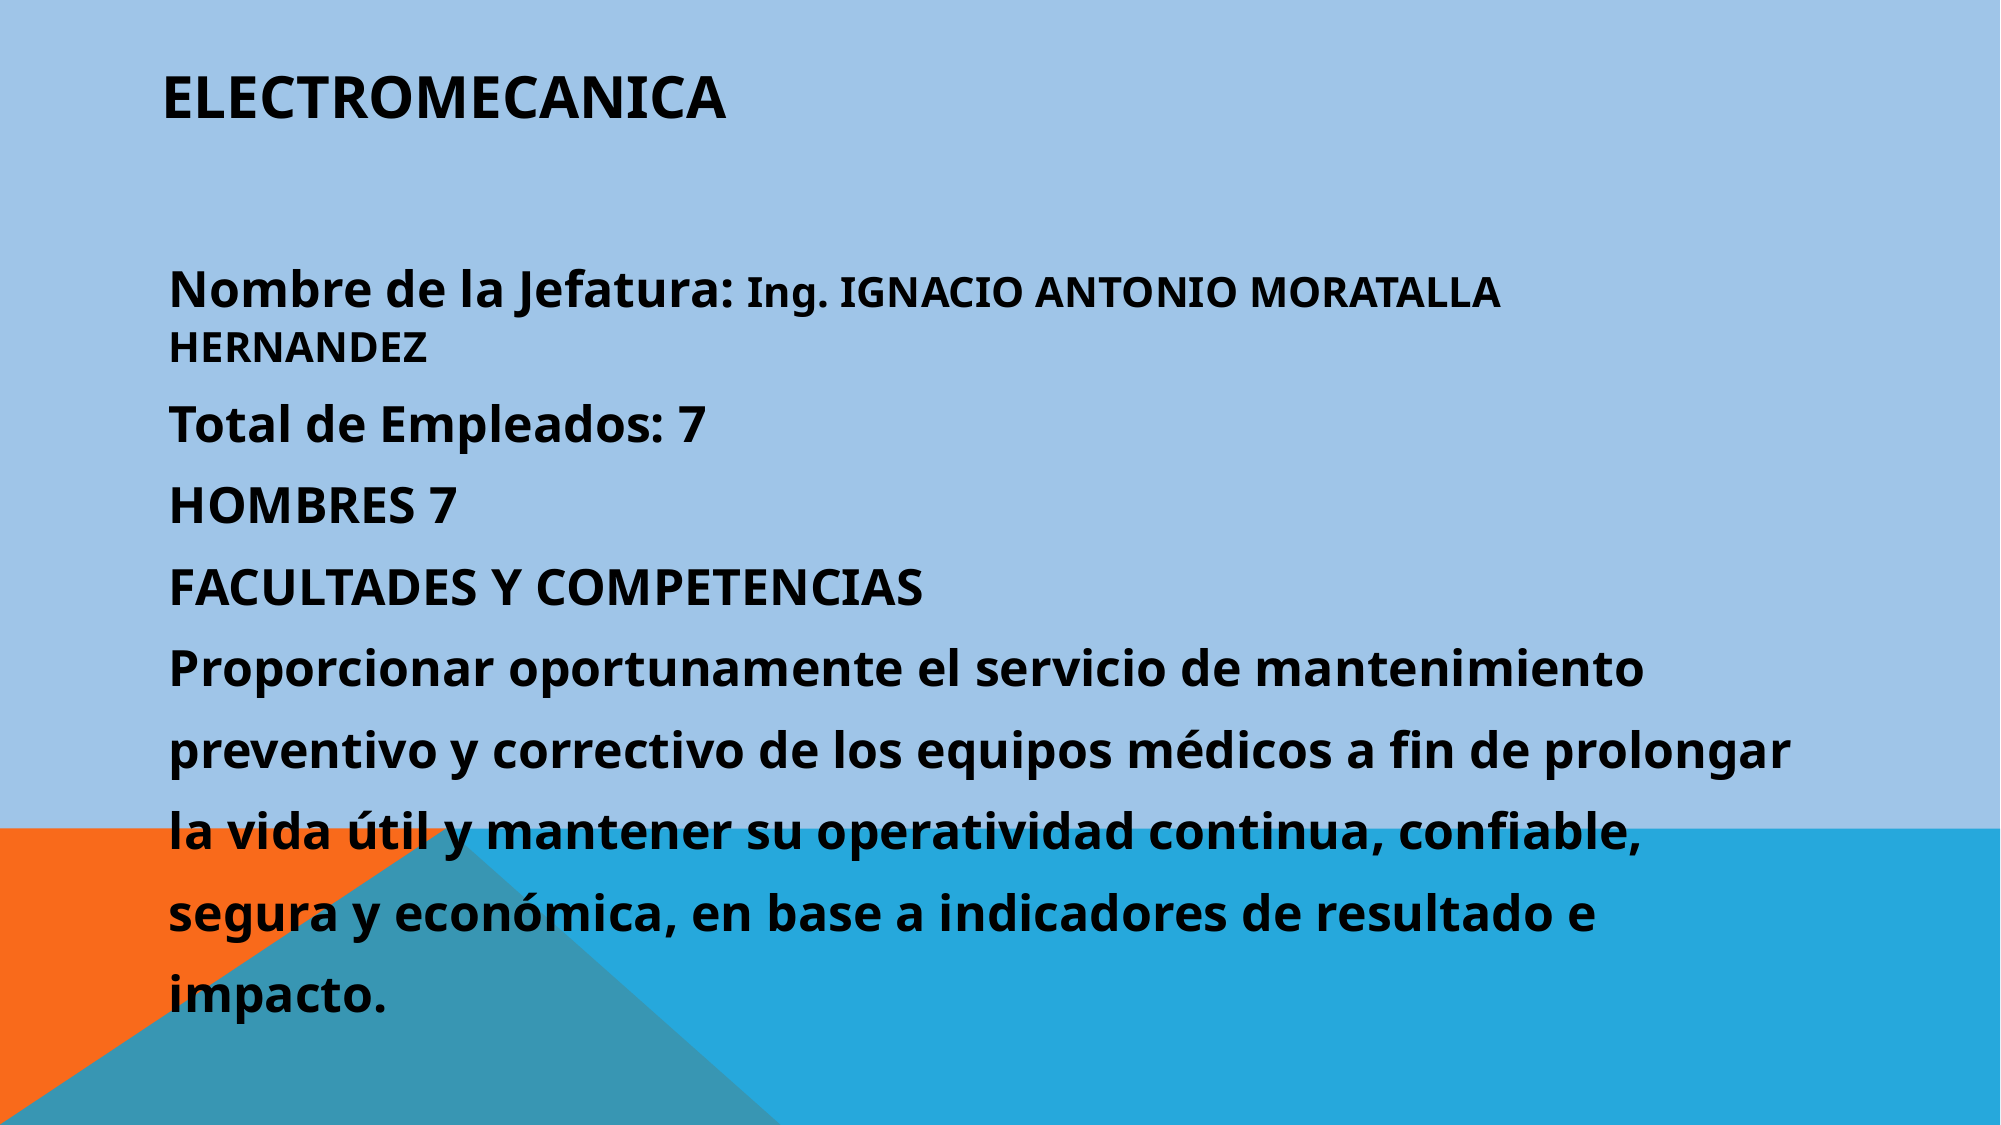

ELECTROMECANICA
Nombre de la Jefatura: Ing. IGNACIO ANTONIO MORATALLA
HERNANDEZ
Total de Empleados: 7
HOMBRES 7
FACULTADES Y COMPETENCIAS
Proporcionar oportunamente el servicio de mantenimiento
preventivo y correctivo de los equipos médicos a fin de prolongar
la vida útil y mantener su operatividad continua, confiable,
segura y económica, en base a indicadores de resultado e
impacto.